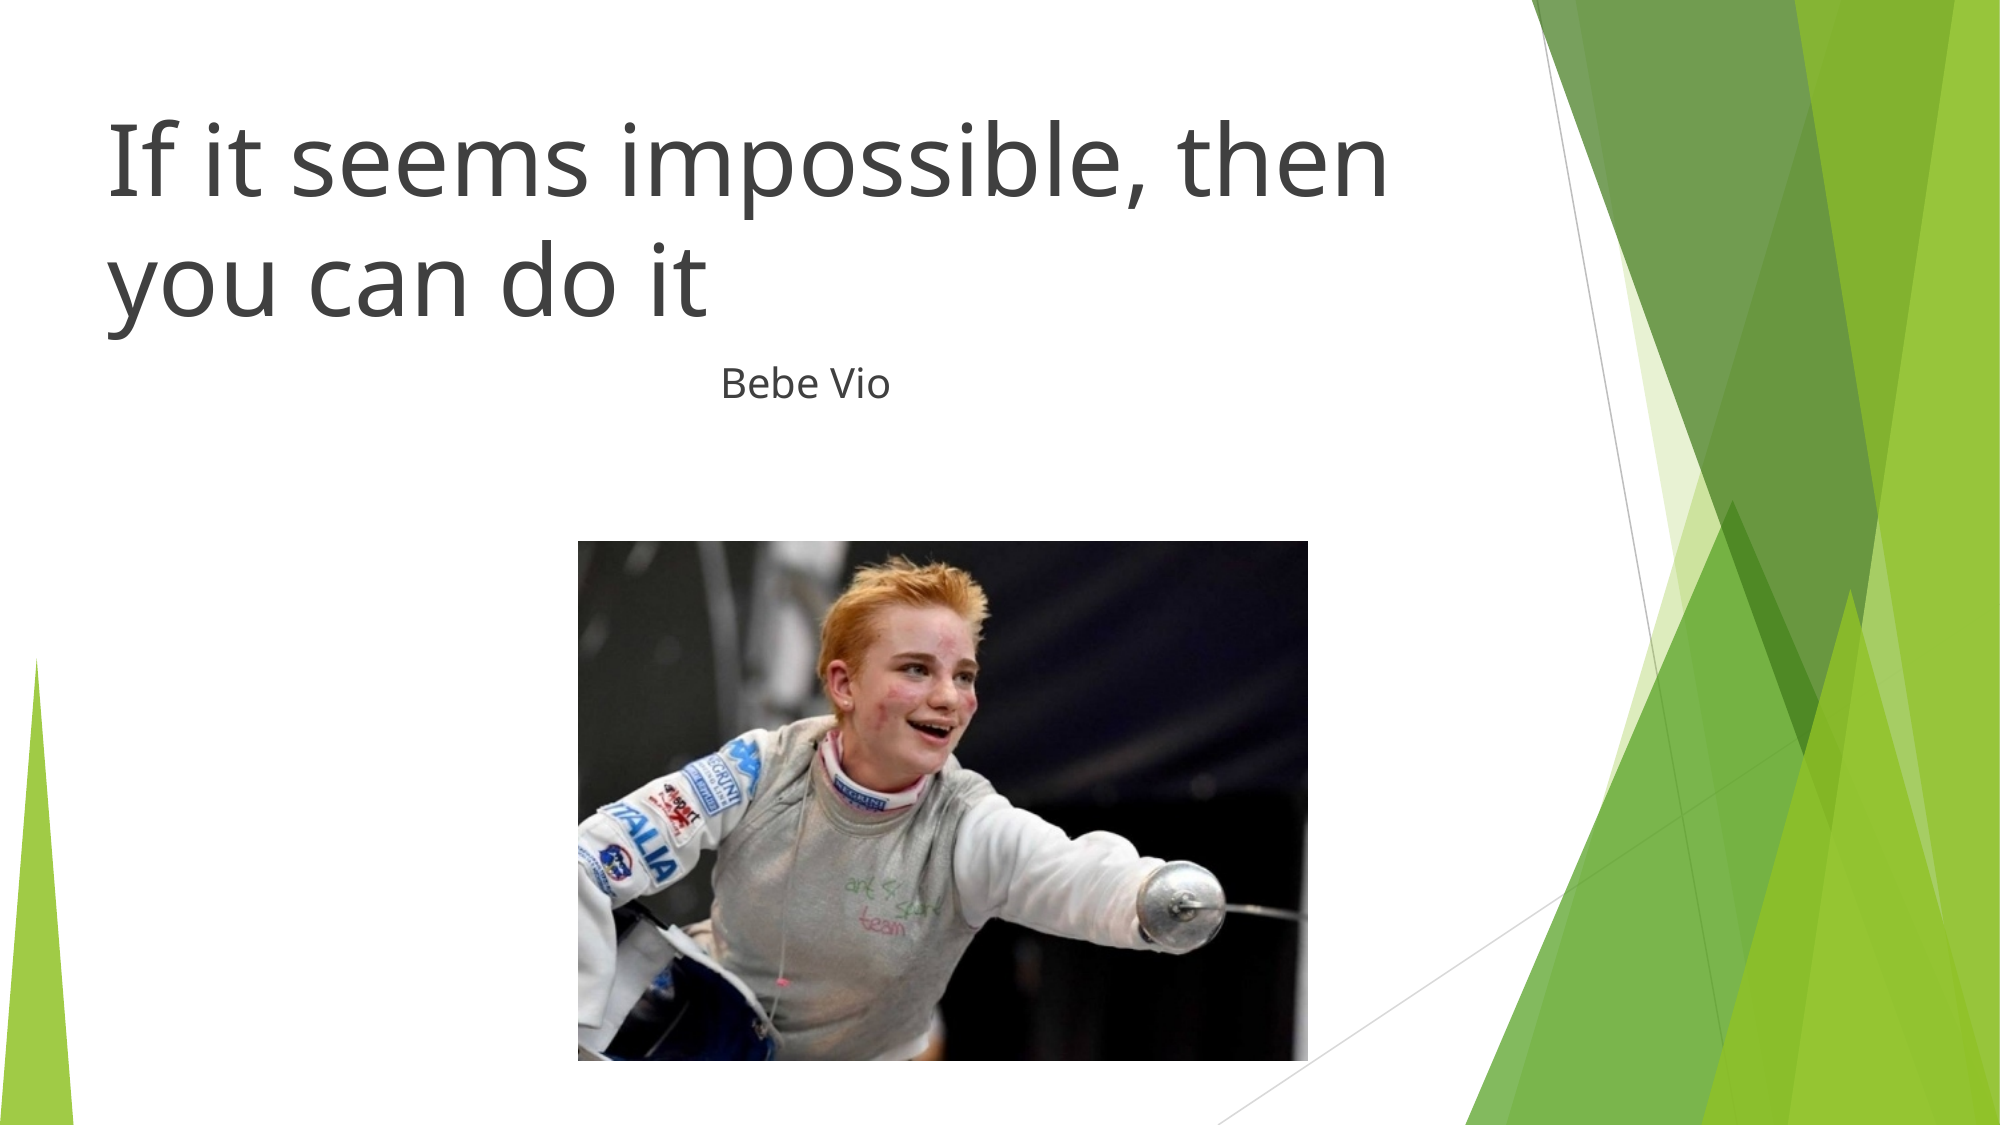

# If it seems impossible, then you can do it
Bebe Vio